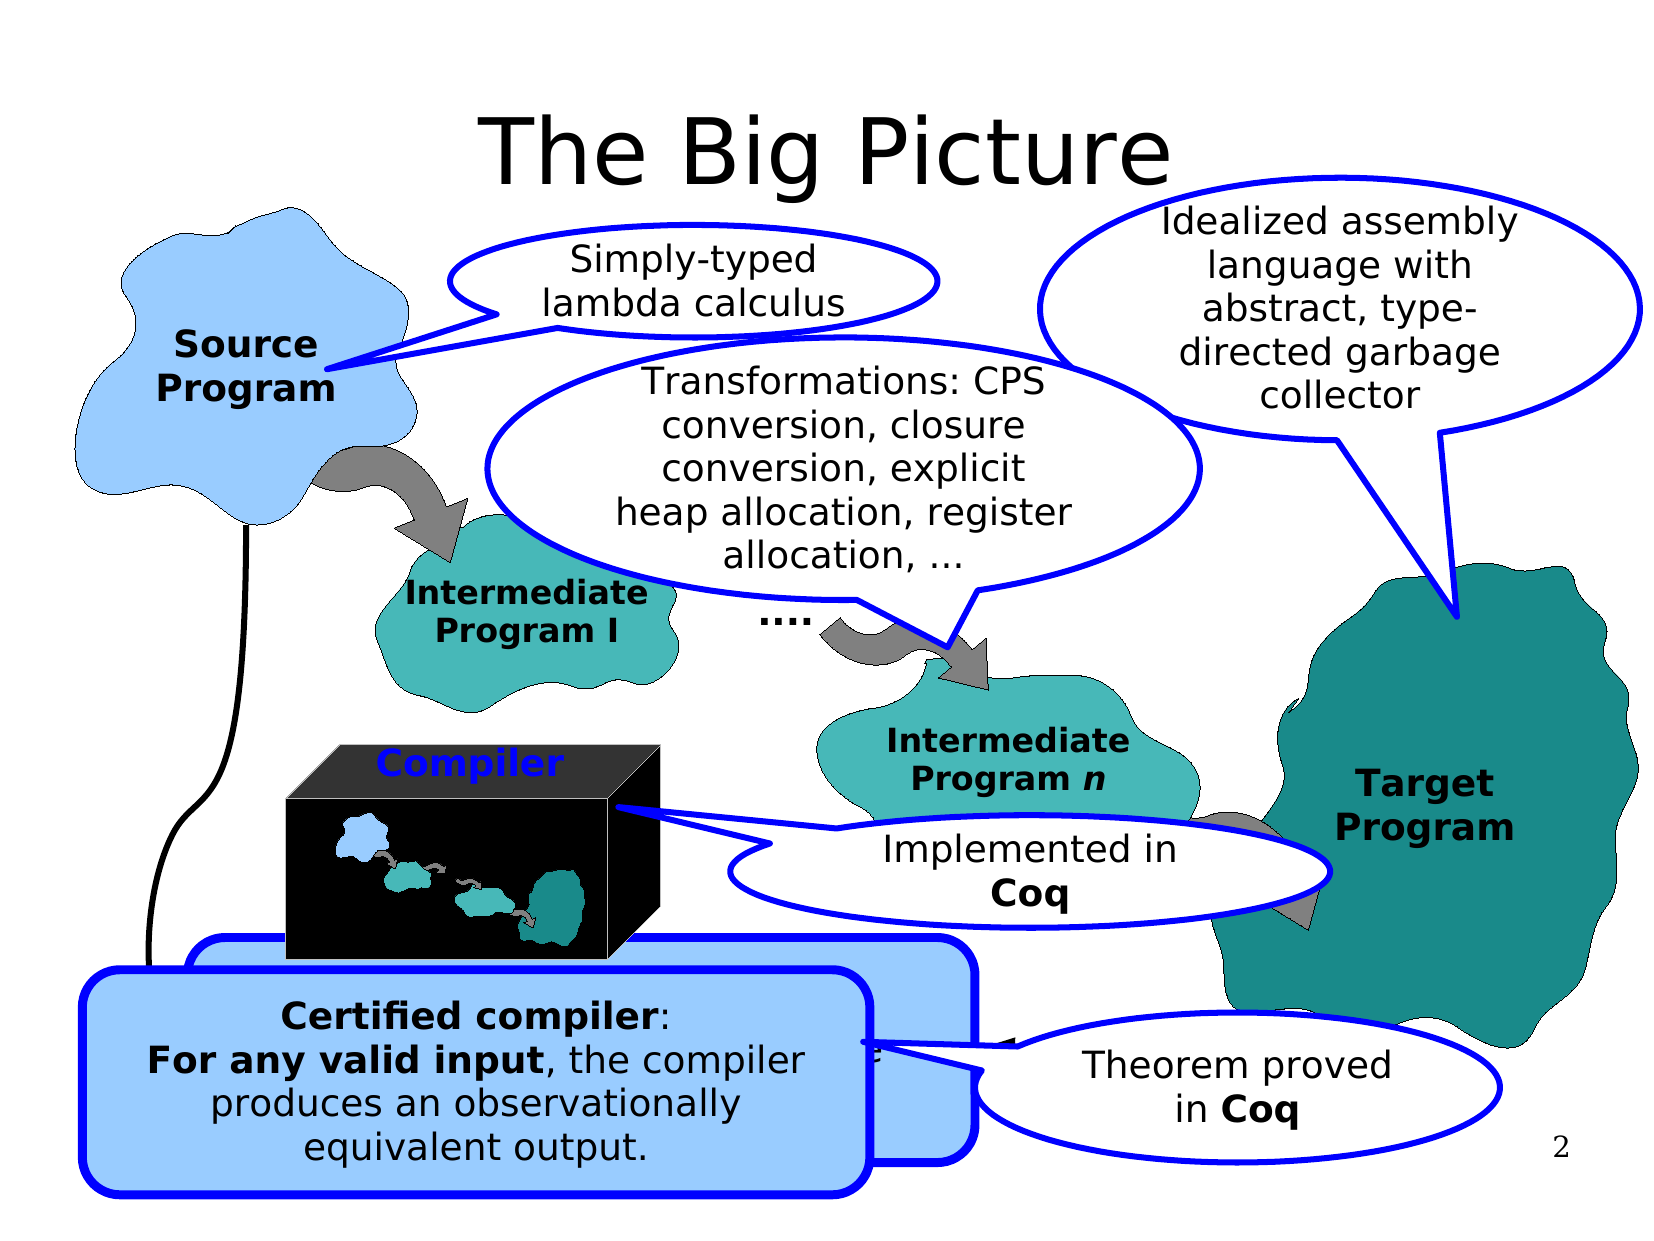

# The Big Picture
Idealized assembly language with abstract, type-directed garbage collector
Source
Program
Source
Program
Simply-typed lambda calculus
Transformations: CPS conversion, closure conversion, explicit heap allocation, register allocation, ...
Intermediate
Program I
Certifying compilation:
Source and target programs are observationally equivalent.
Target
Program
....
Intermediate
Program n
Compiler
Implemented in Coq
Certified compiler:
For any valid input, the compiler produces an observationally equivalent output.
Theorem proved in Coq
2